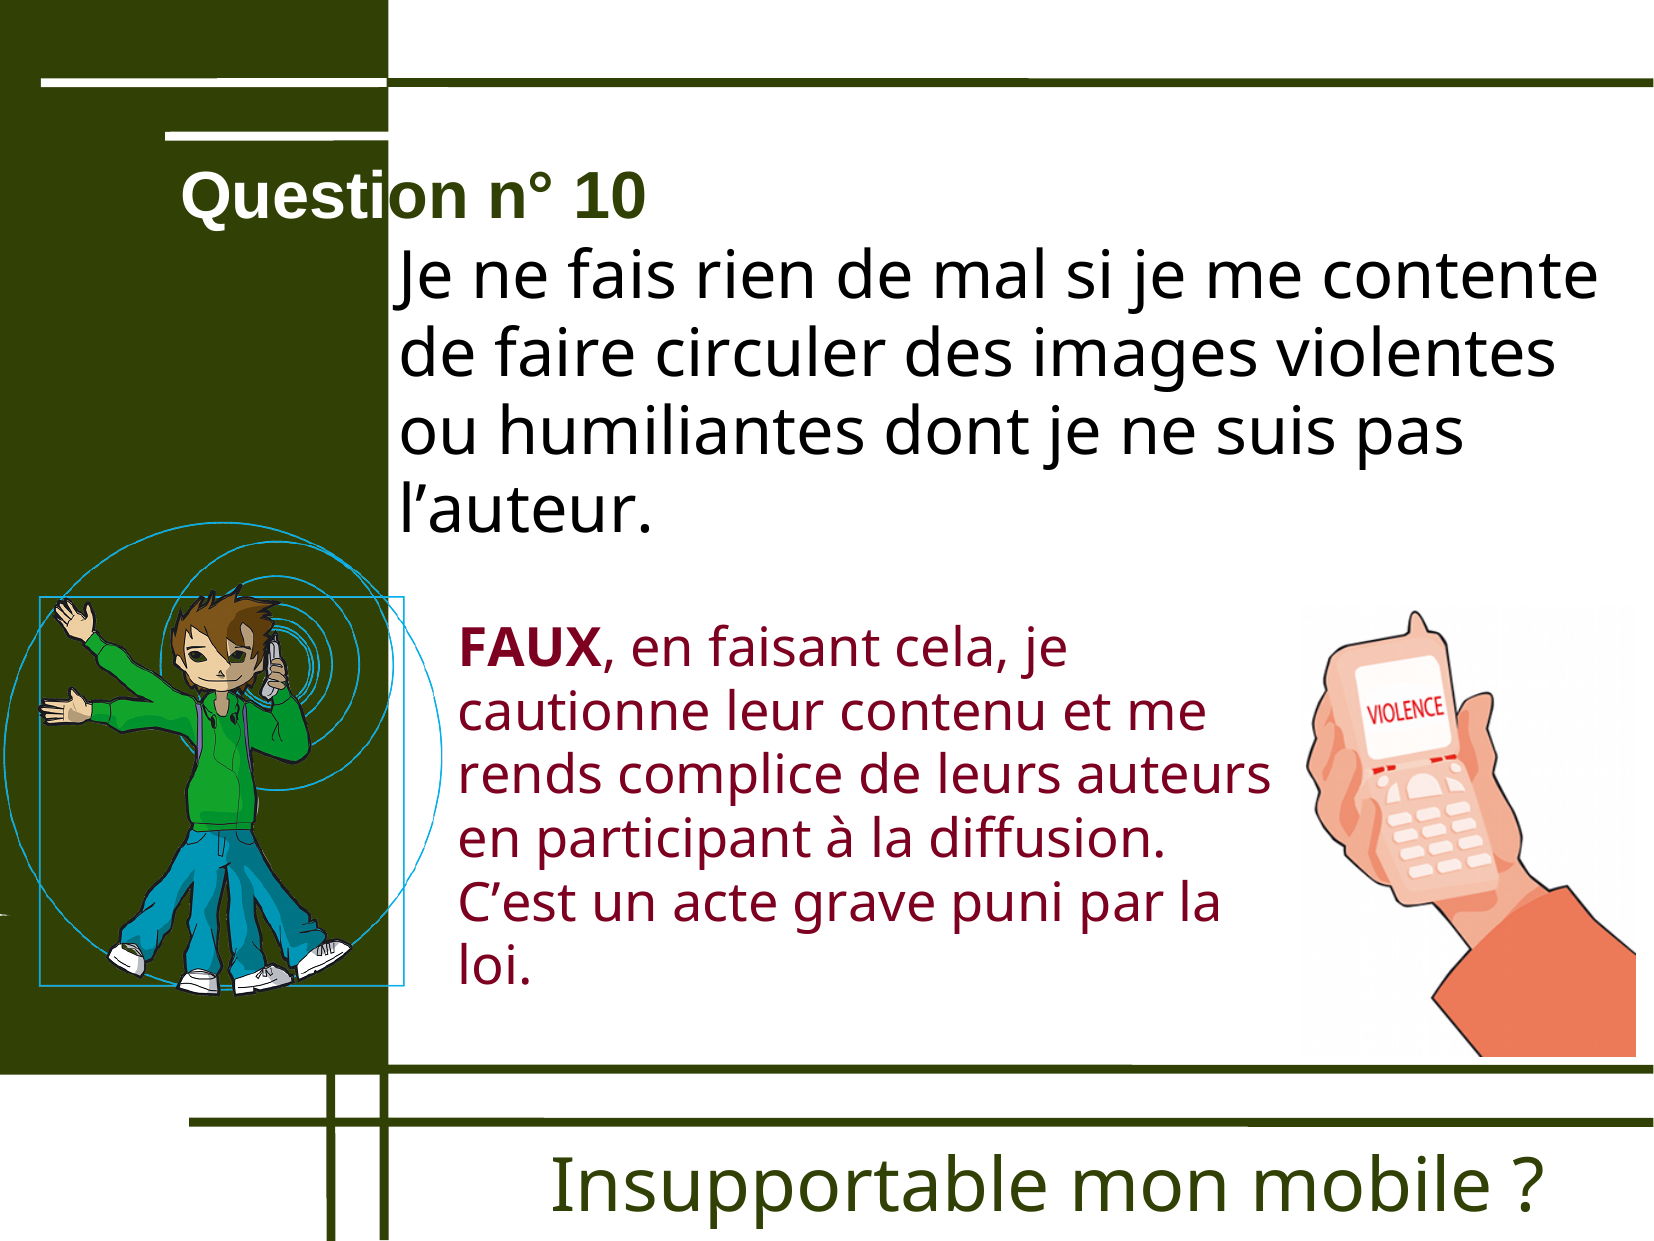

Question n° 10
Je ne fais rien de mal si je me contente de faire circuler des images violentes ou humiliantes dont je ne suis pas l’auteur.
FAUX, en faisant cela, je cautionne leur contenu et me rends complice de leurs auteurs en participant à la diffusion. C’est un acte grave puni par la loi.
Insupportable mon mobile ?